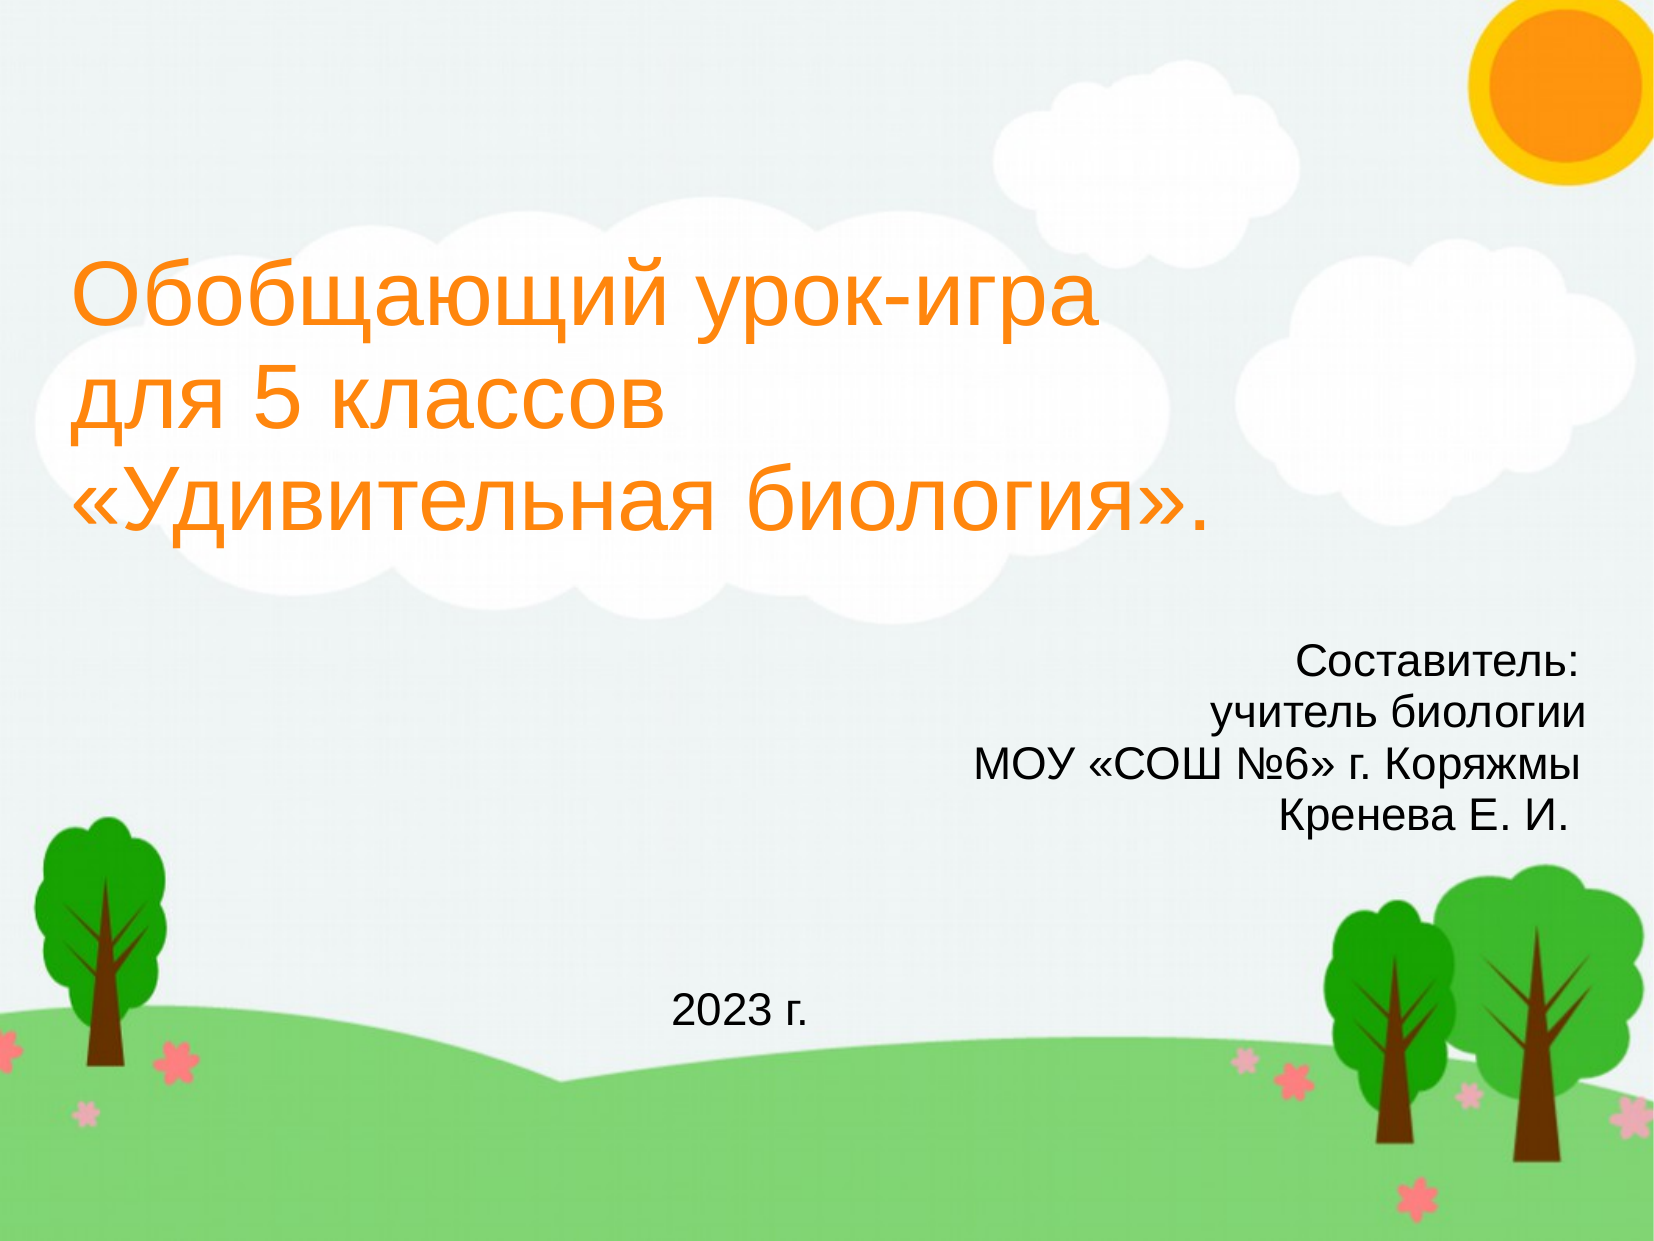

# Обобщающий урок-игра для 5 классов «Удивительная биология».
 Составитель:
 учитель биологии
 МОУ «СОШ №6» г. Коряжмы
 Кренева Е. И.
 2023 г.